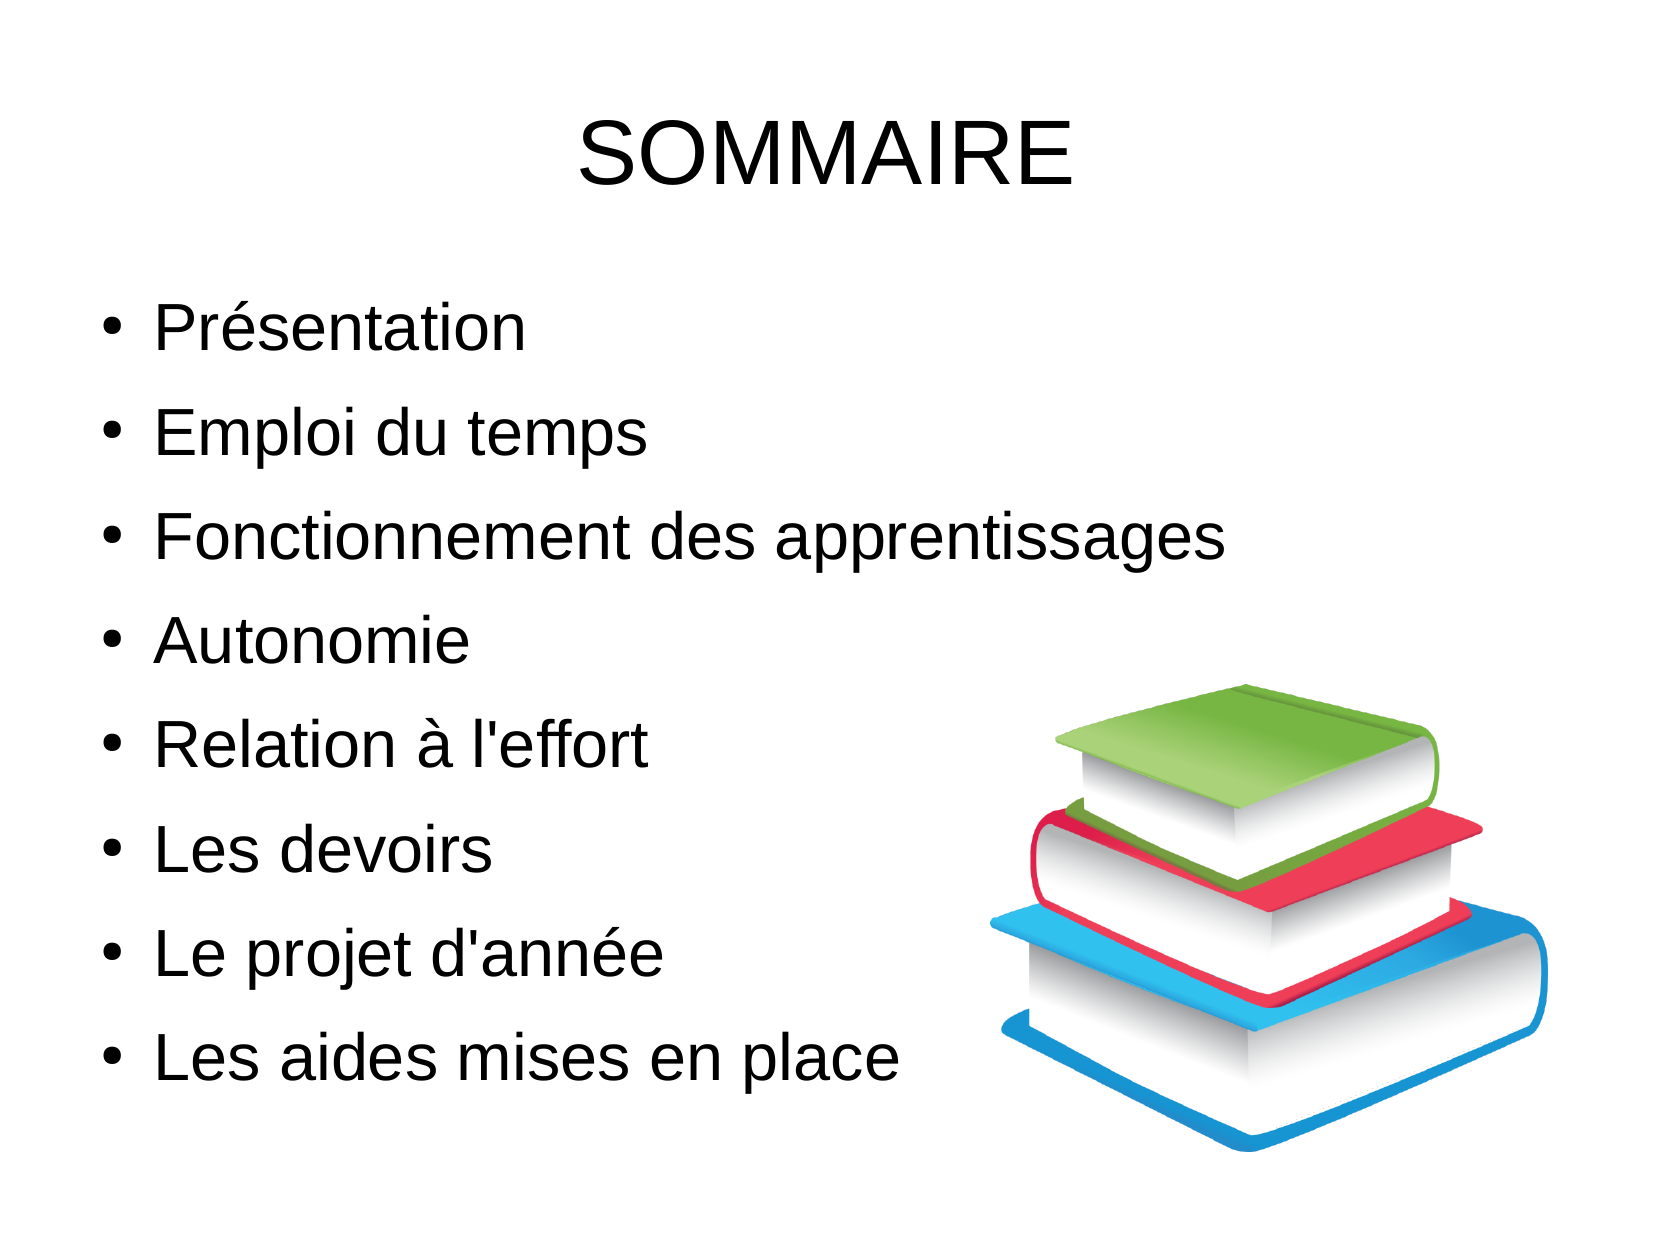

# SOMMAIRE
Présentation
Emploi du temps
Fonctionnement des apprentissages
Autonomie
Relation à l'effort
Les devoirs
Le projet d'année
Les aides mises en place